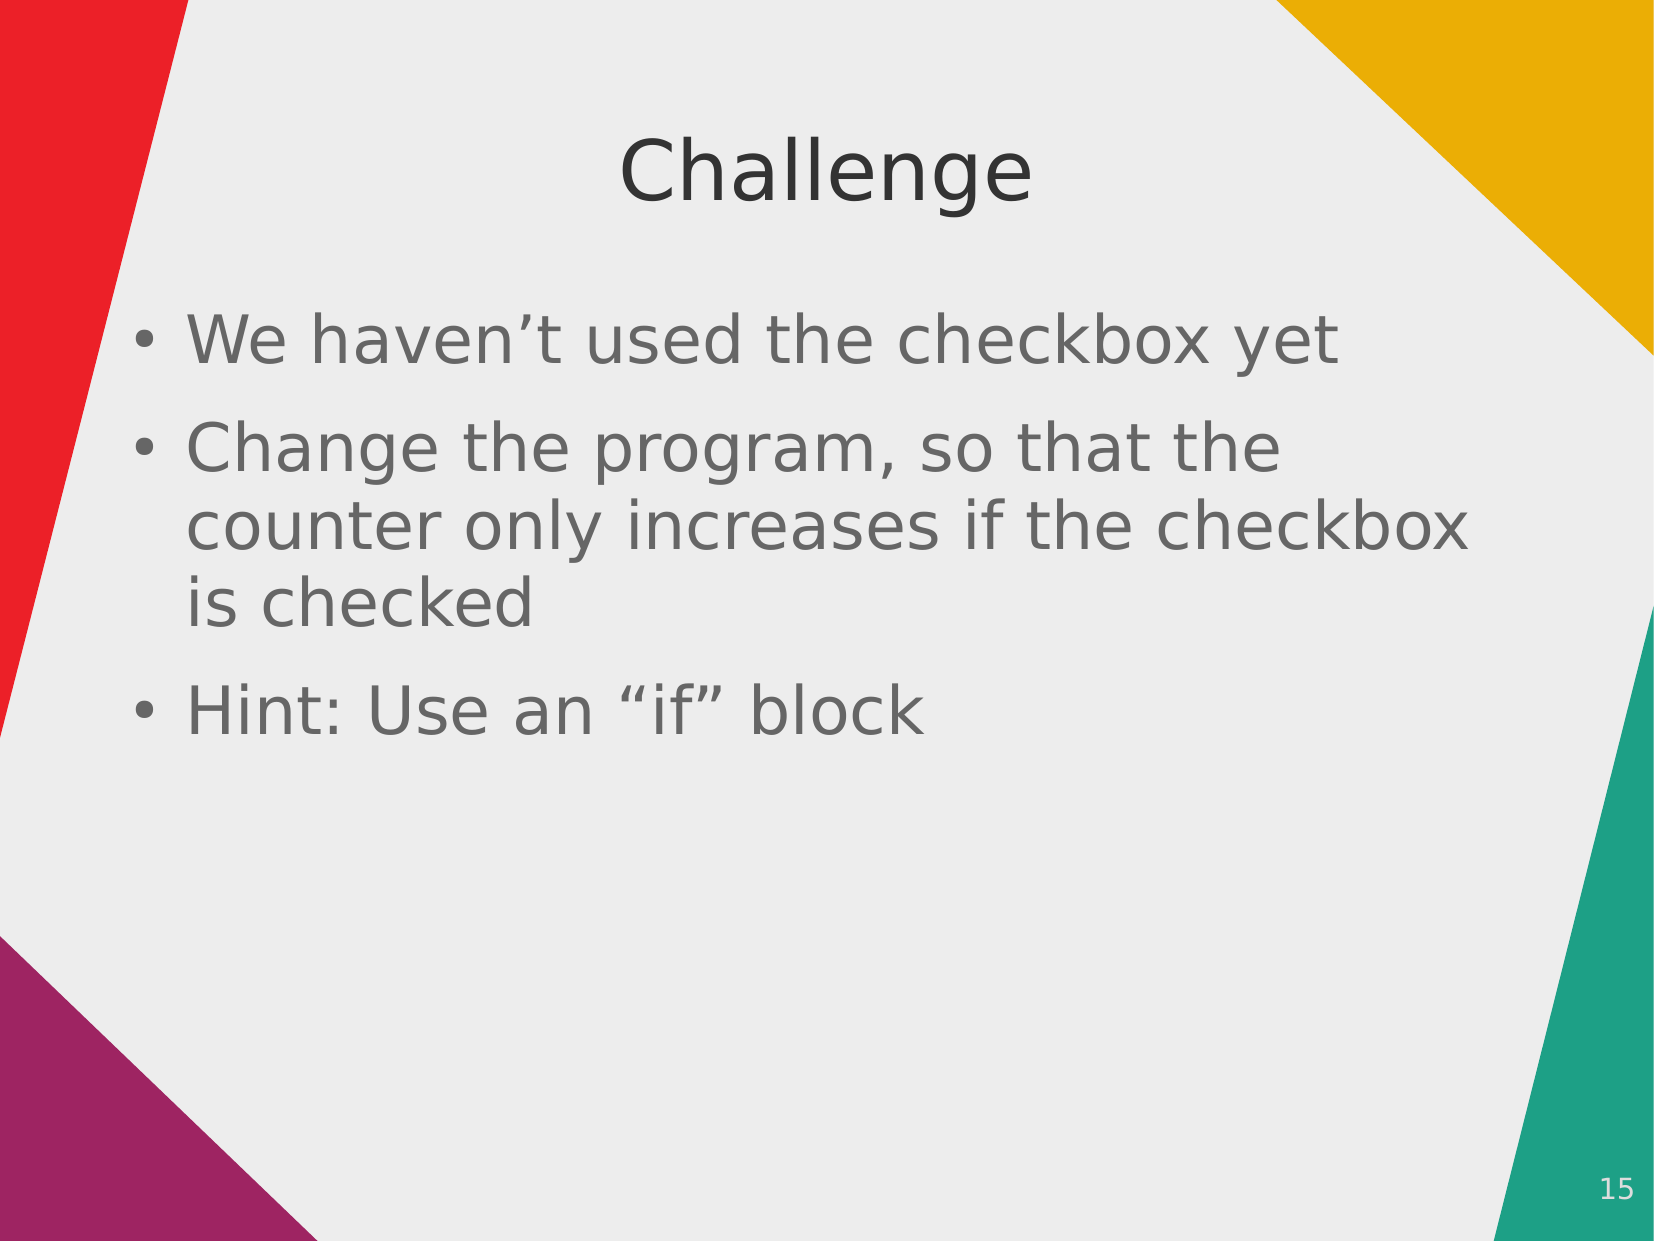

# Challenge
We haven’t used the checkbox yet
Change the program, so that the counter only increases if the checkbox is checked
Hint: Use an “if” block
15